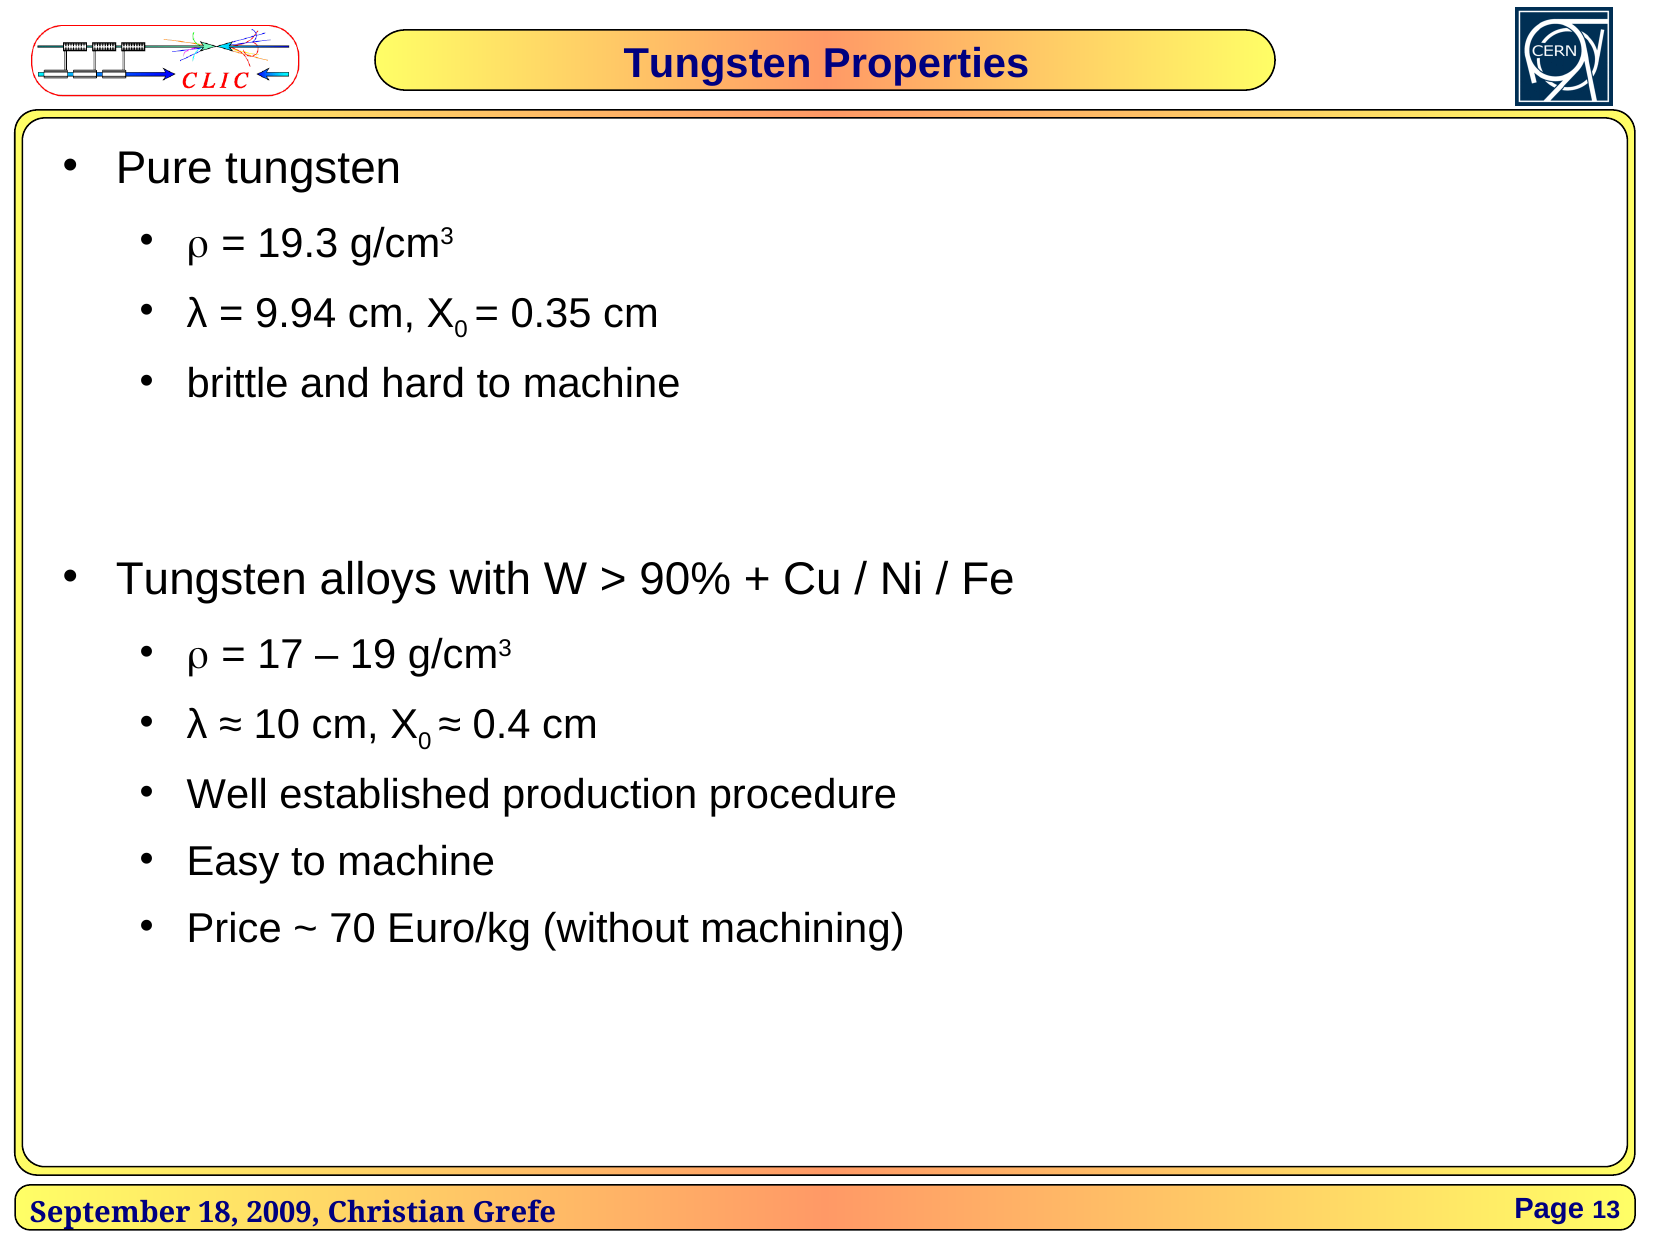

# Tungsten Properties
Pure tungsten
 = 19.3 g/cm3
λ = 9.94 cm, X0 = 0.35 cm
brittle and hard to machine
Tungsten alloys with W > 90% + Cu / Ni / Fe
 = 17 – 19 g/cm3
λ ≈ 10 cm, X0 ≈ 0.4 cm
Well established production procedure
Easy to machine
Price ~ 70 Euro/kg (without machining)